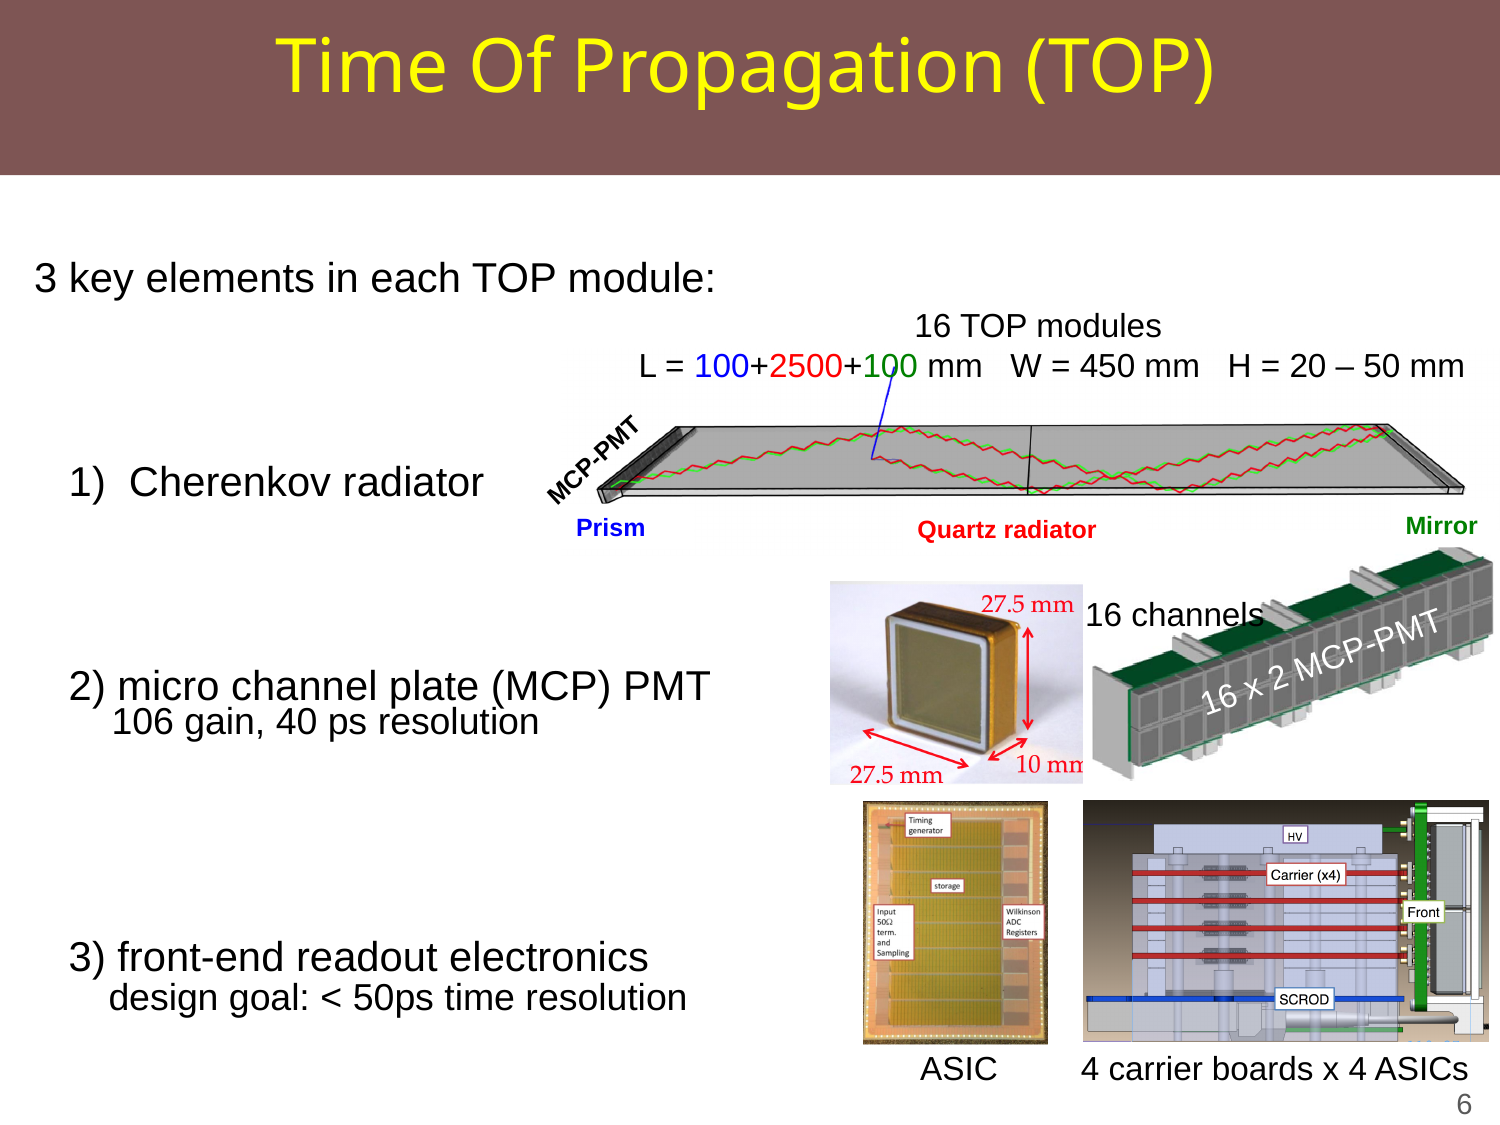

# Time Of Propagation (TOP)
3 key elements in each TOP module:
 1) Cherenkov radiator
 2) micro channel plate (MCP) PMT
 3) front-end readout electronics
16 TOP modules
L = 100+2500+100 mm W = 450 mm H = 20 – 50 mm
MCP-PMT
Mirror
Prism
Quartz radiator
16 channels
16 x 2 MCP-PMT
106 gain, 40 ps resolution
design goal: < 50ps time resolution
ASIC 4 carrier boards x 4 ASICs